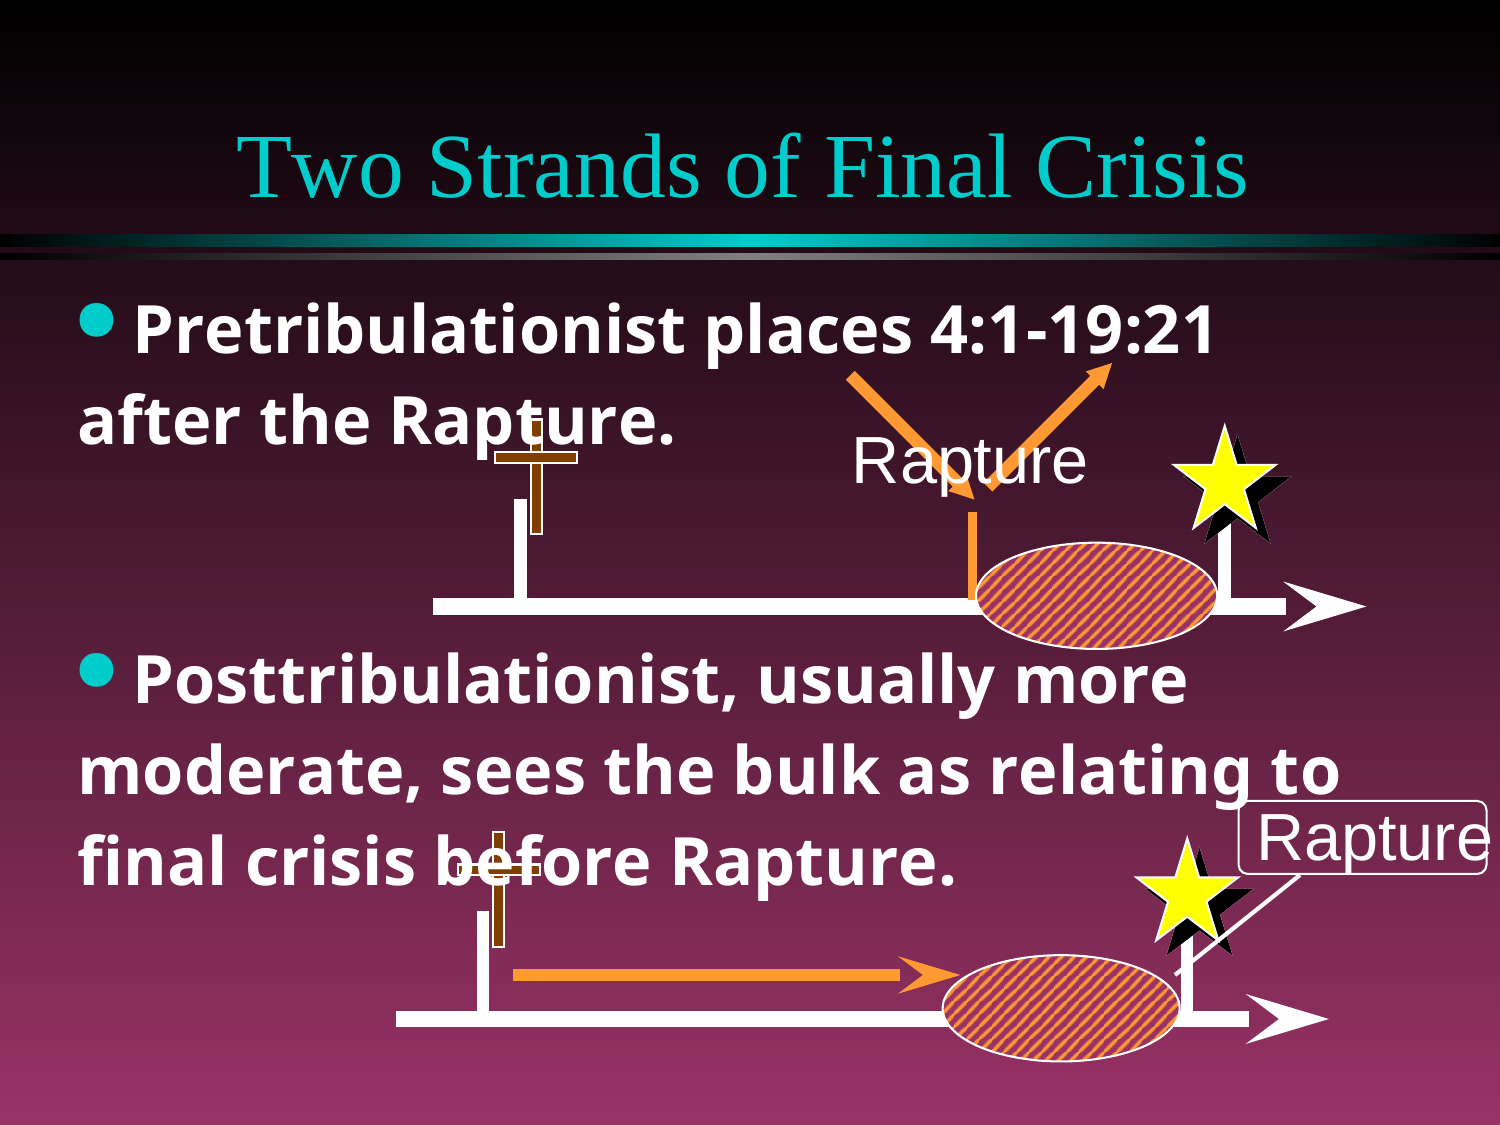

# Two Strands of Final Crisis
 Pretribulationist places 4:1-19:21 after the Rapture.
Rapture
 Posttribulationist, usually more moderate, sees the bulk as relating to final crisis before Rapture.
Rapture